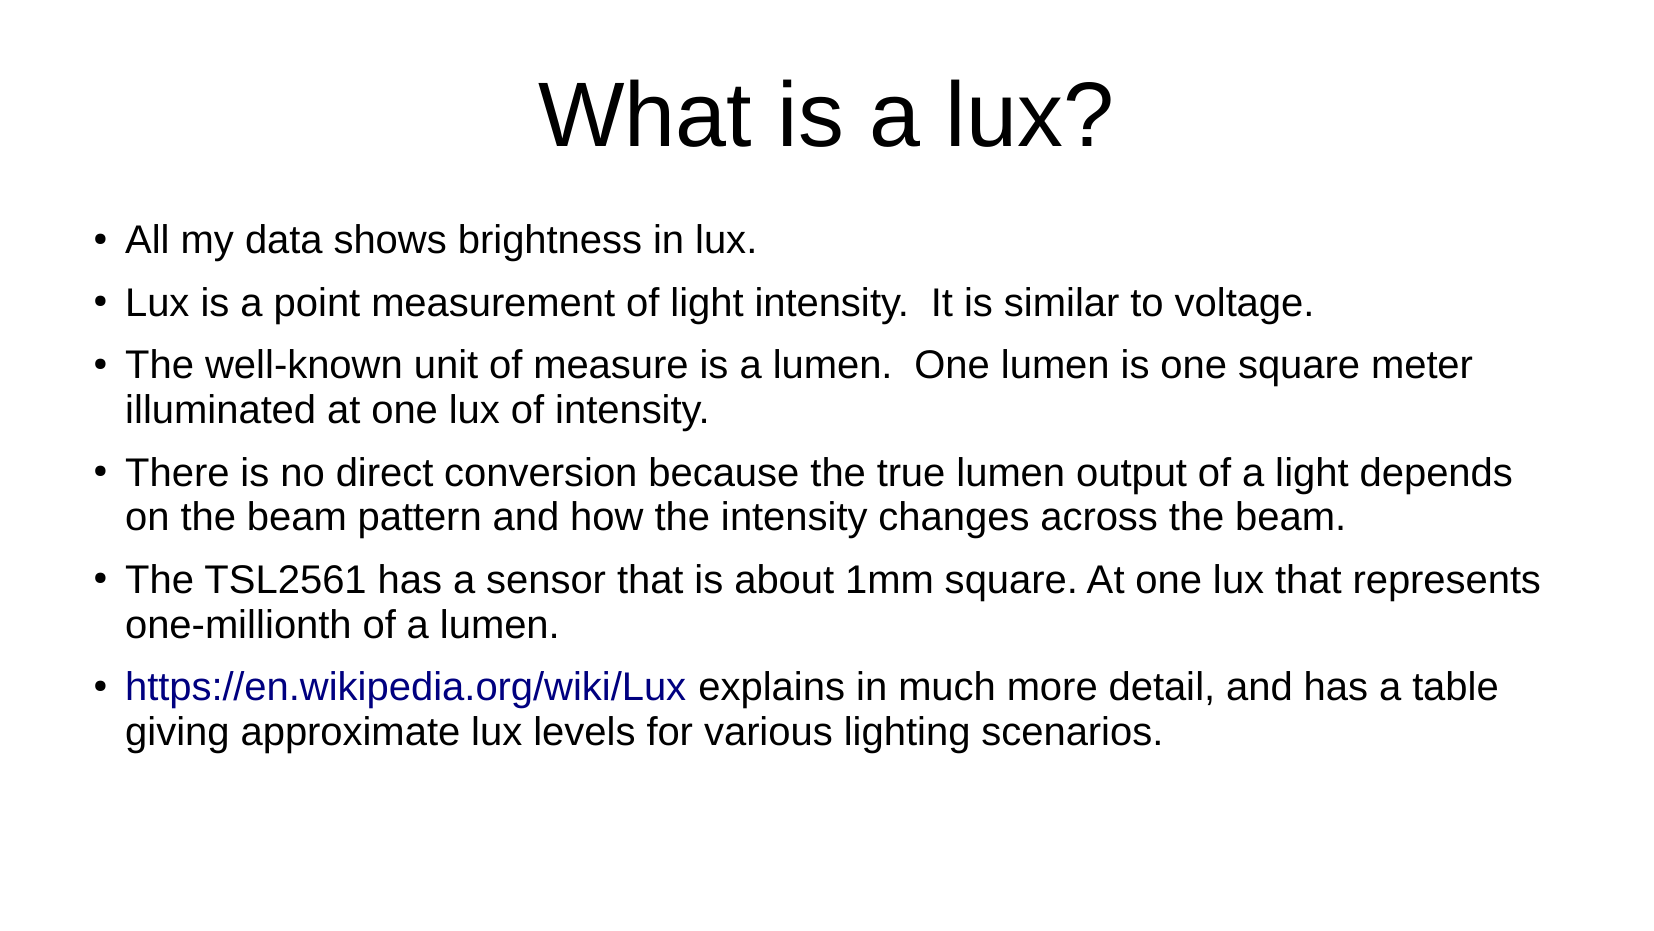

# What is a lux?
All my data shows brightness in lux.
Lux is a point measurement of light intensity. It is similar to voltage.
The well-known unit of measure is a lumen. One lumen is one square meter illuminated at one lux of intensity.
There is no direct conversion because the true lumen output of a light depends on the beam pattern and how the intensity changes across the beam.
The TSL2561 has a sensor that is about 1mm square. At one lux that represents one-millionth of a lumen.
https://en.wikipedia.org/wiki/Lux explains in much more detail, and has a table giving approximate lux levels for various lighting scenarios.